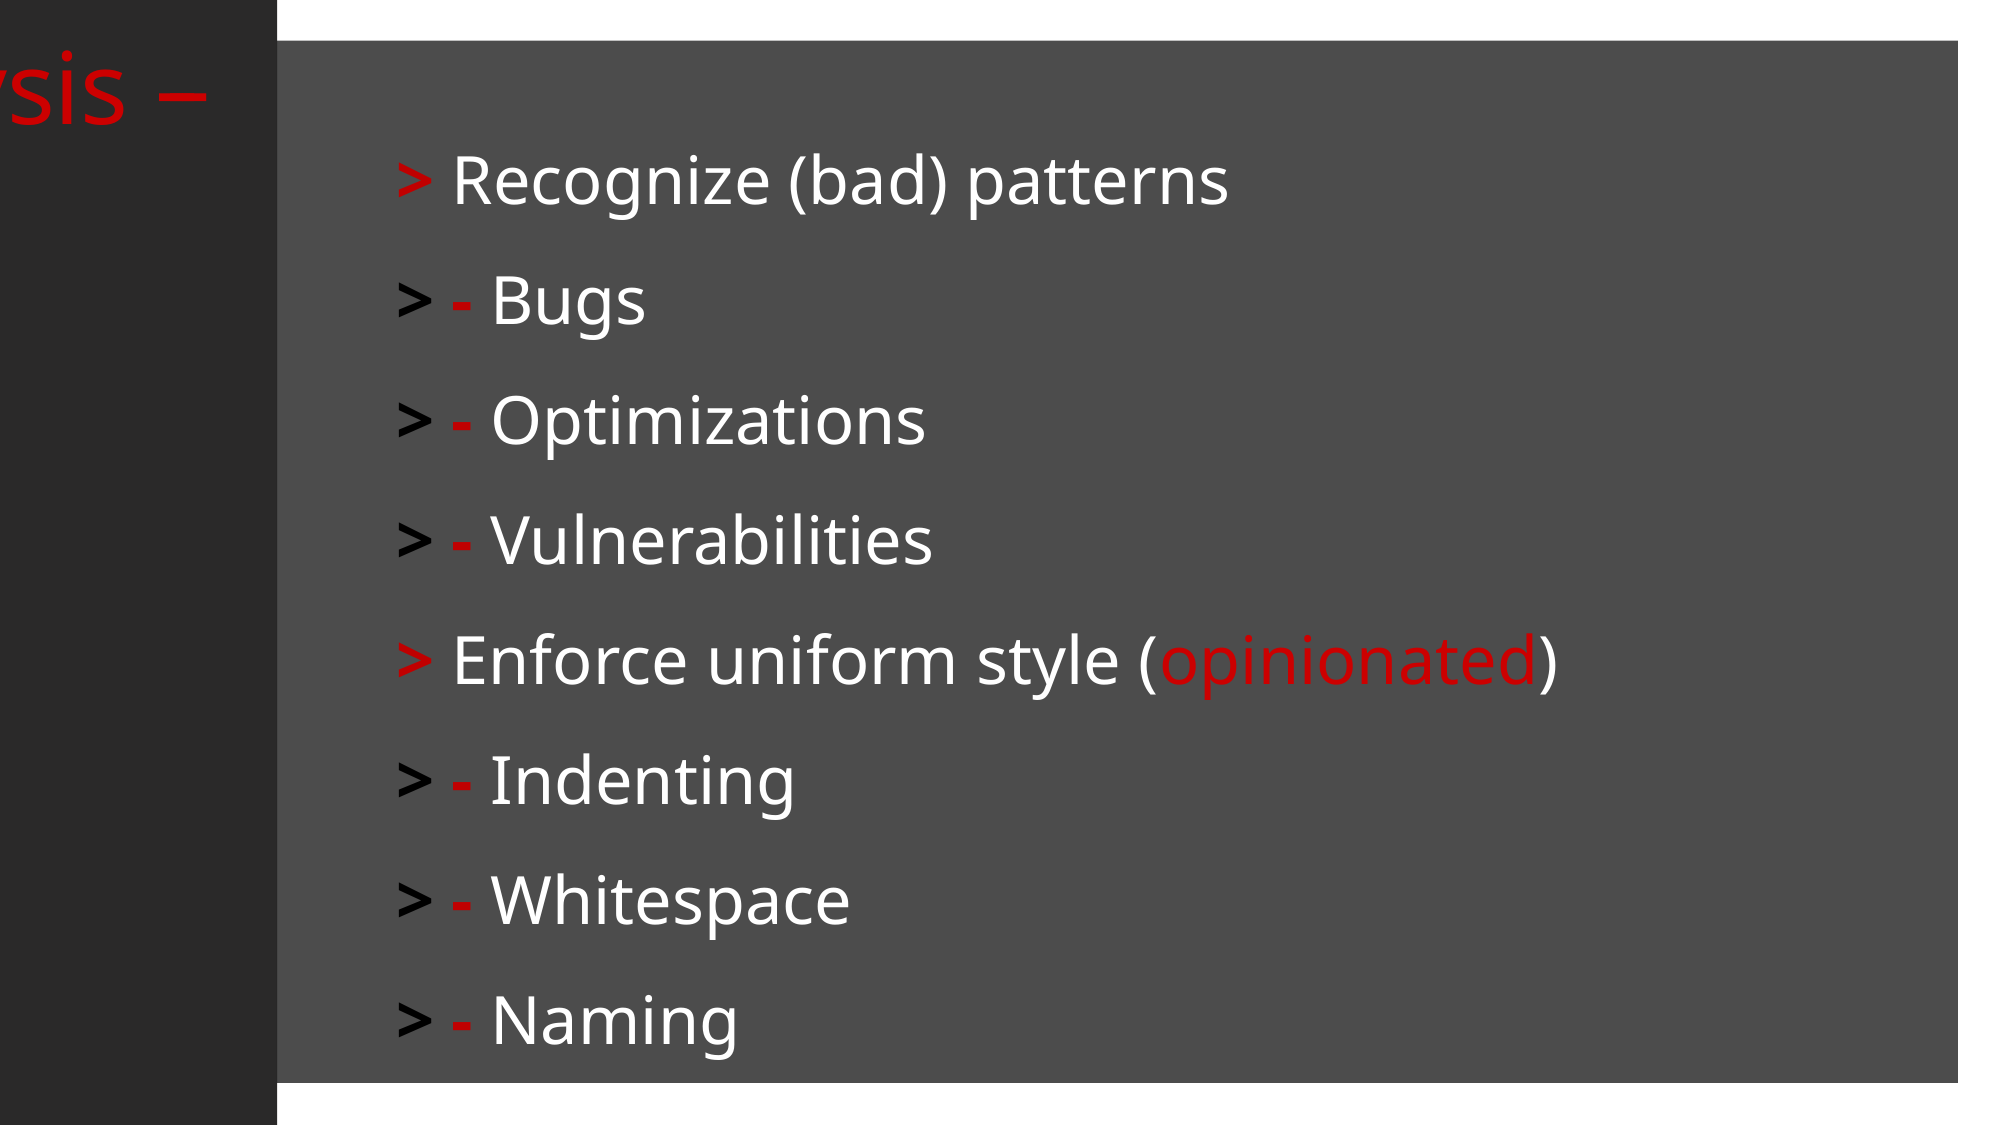

- static code analysis ---
> Recognize (bad) patterns
> - Bugs
> - Optimizations
> - Vulnerabilities
> Enforce uniform style (opinionated)
> - Indenting
> - Whitespace
> - Naming